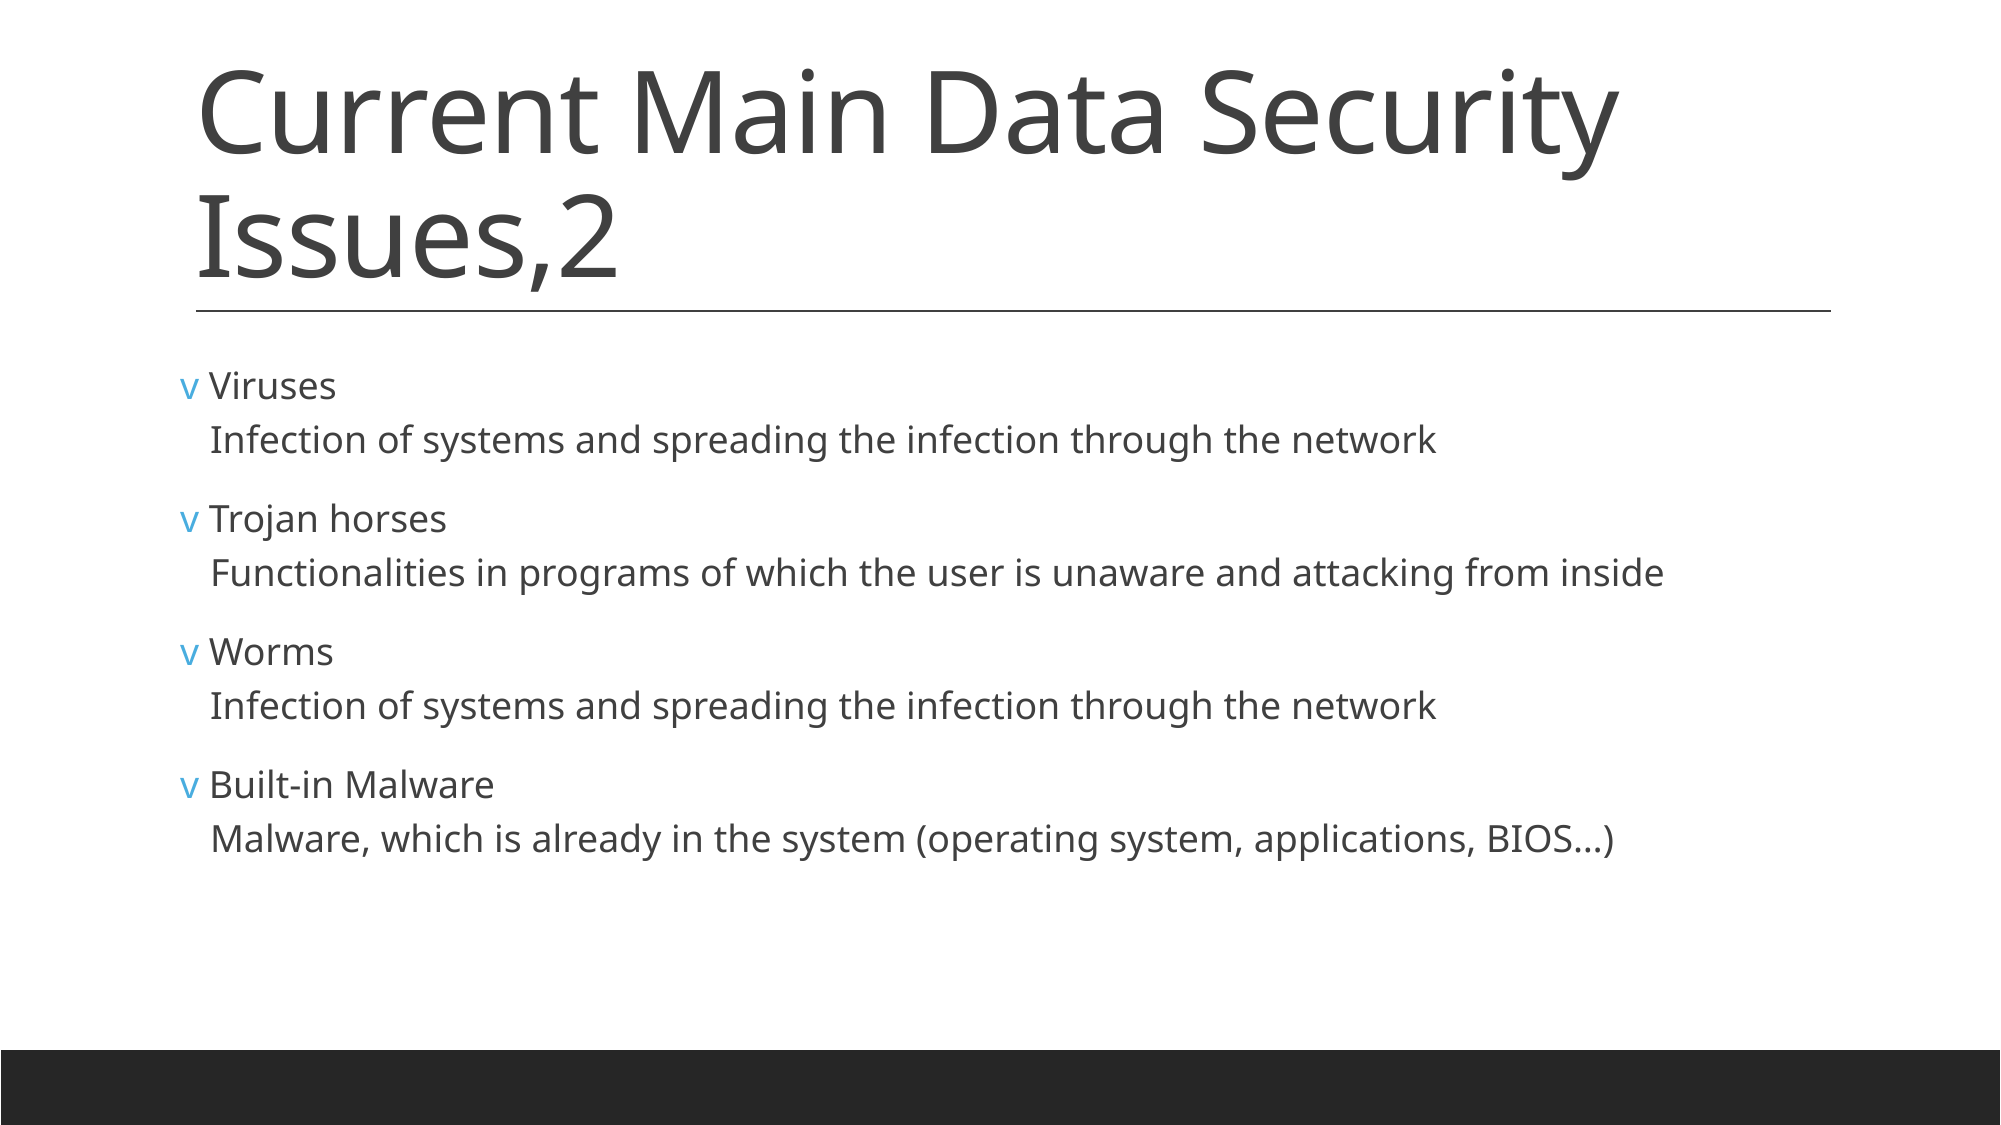

# Current Main Data Security Issues,2
 Viruses
Infection of systems and spreading the infection through the network
 Trojan horses
Functionalities in programs of which the user is unaware and attacking from inside
 Worms
Infection of systems and spreading the infection through the network
 Built-in Malware
Malware, which is already in the system (operating system, applications, BIOS…)